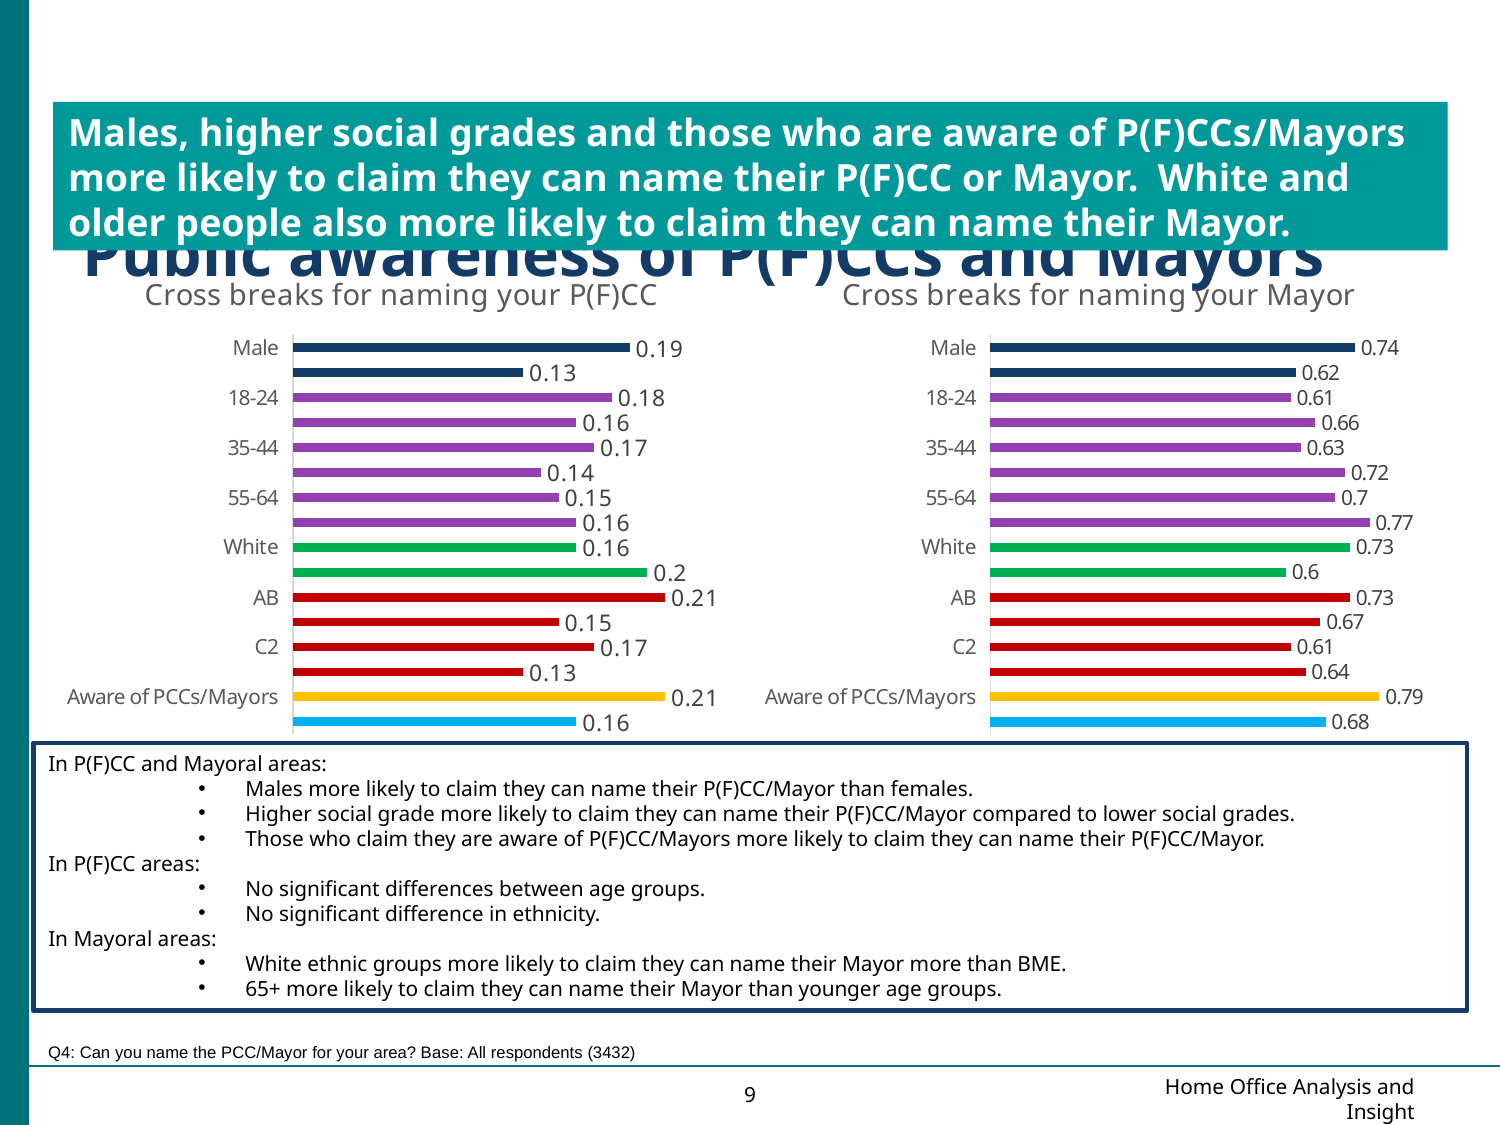

Males, higher social grades and those who are aware of P(F)CCs/Mayors more likely to claim they can name their P(F)CC or Mayor. White and older people also more likely to claim they can name their Mayor.
# Public awareness of P(F)CCs and Mayors
### Chart: Cross breaks for naming your P(F)CC
| Category | PFCC/PCC |
|---|---|
| Male | 0.19 |
| Female | 0.13 |
| 18-24 | 0.18 |
| 25-34 | 0.16 |
| 35-44 | 0.17 |
| 45-54 | 0.14 |
| 55-64 | 0.15 |
| 65+ | 0.16 |
| White | 0.16 |
| BME | 0.2 |
| AB | 0.21 |
| C1 | 0.15 |
| C2 | 0.17 |
| DE | 0.13 |
| Aware of PCCs/Mayors | 0.21 |
| All responses | 0.16 |
### Chart: Cross breaks for naming your Mayor
| Category | Mayoral |
|---|---|
| Male | 0.74 |
| Female | 0.62 |
| 18-24 | 0.61 |
| 25-34 | 0.66 |
| 35-44 | 0.63 |
| 45-54 | 0.72 |
| 55-64 | 0.7 |
| 65+ | 0.77 |
| White | 0.73 |
| BME | 0.6 |
| AB | 0.73 |
| C1 | 0.67 |
| C2 | 0.61 |
| DE | 0.64 |
| Aware of PCCs/Mayors | 0.79 |
| All responses | 0.68 |In P(F)CC and Mayoral areas:
Males more likely to claim they can name their P(F)CC/Mayor than females.
Higher social grade more likely to claim they can name their P(F)CC/Mayor compared to lower social grades.
Those who claim they are aware of P(F)CC/Mayors more likely to claim they can name their P(F)CC/Mayor.
In P(F)CC areas:
No significant differences between age groups.
No significant difference in ethnicity.
In Mayoral areas:
White ethnic groups more likely to claim they can name their Mayor more than BME.
65+ more likely to claim they can name their Mayor than younger age groups.
Q4: Can you name the PCC/Mayor for your area? Base: All respondents (3432)
4